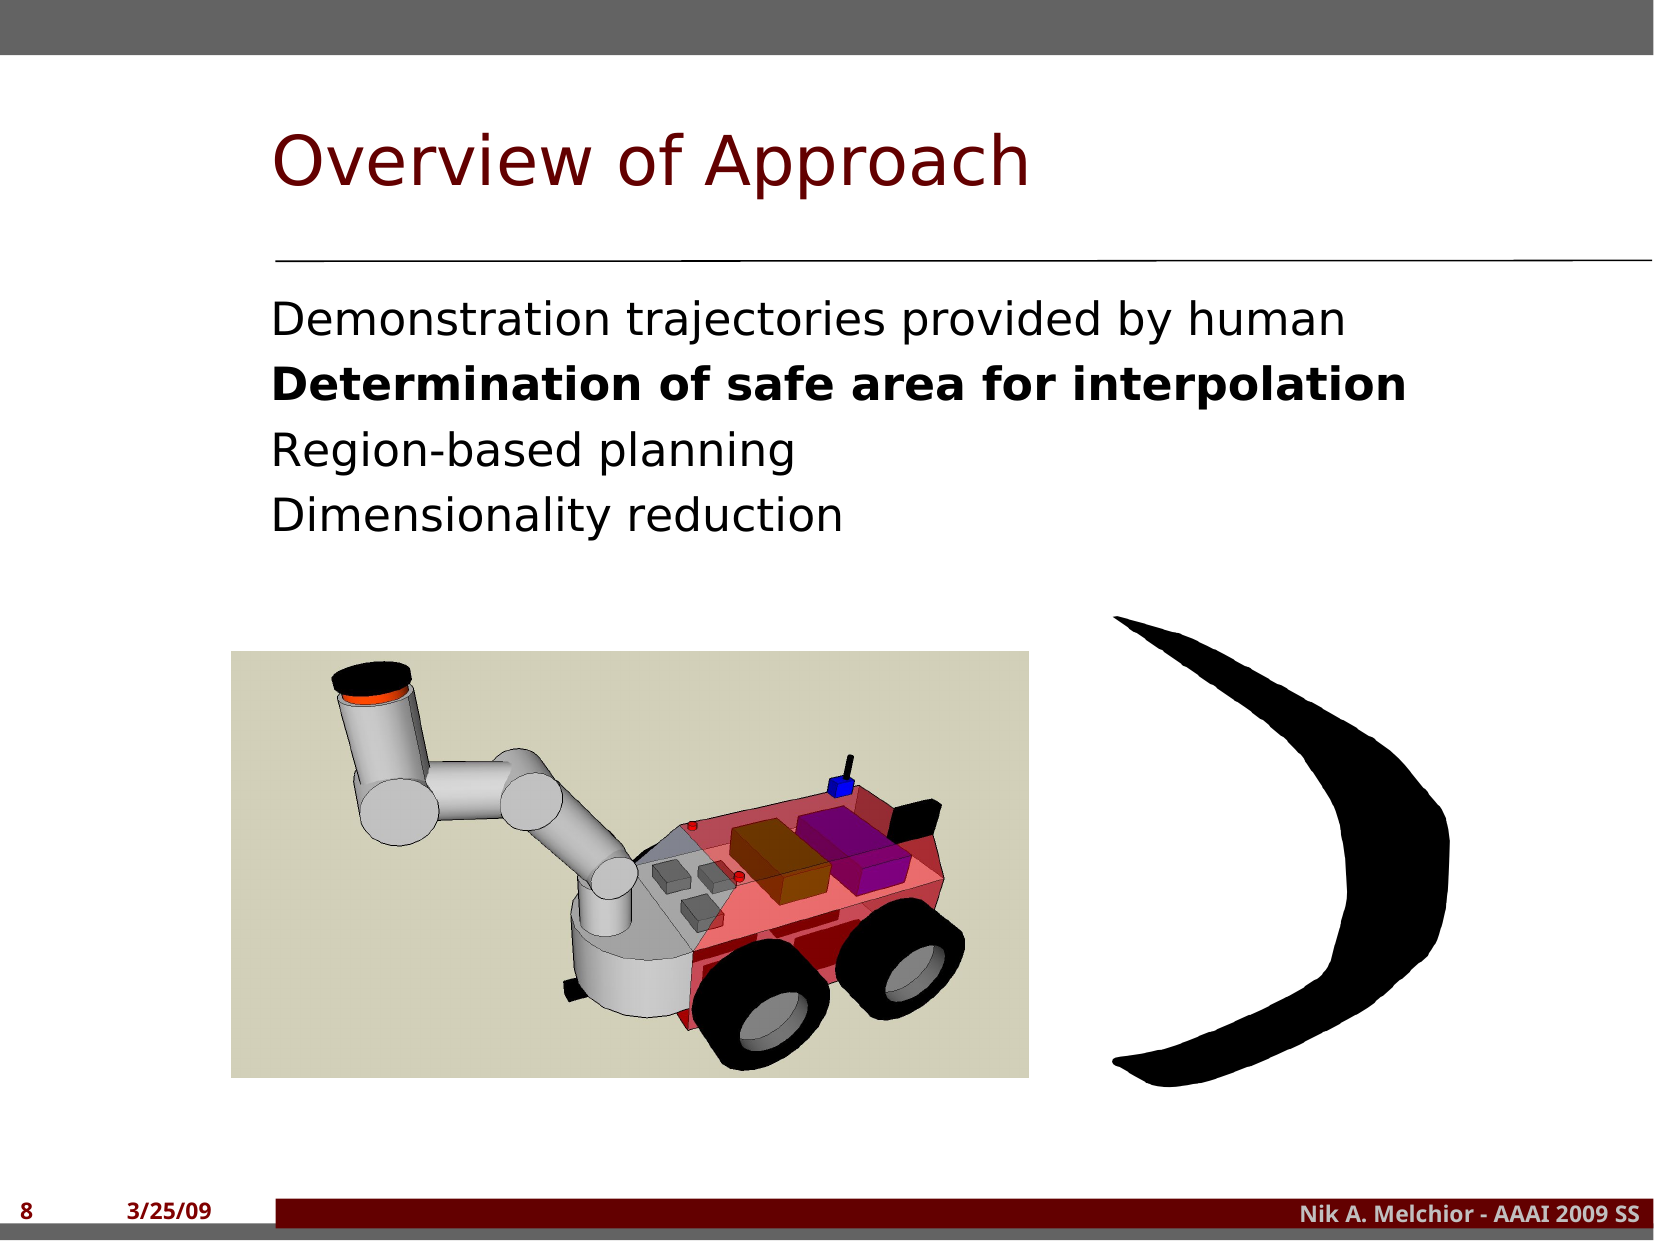

# Overview of Approach
Demonstration trajectories provided by human
Determination of safe area for interpolation
Region-based planning
Dimensionality reduction
8
3/25/09
Nik A. Melchior - AAAI 2009 SS